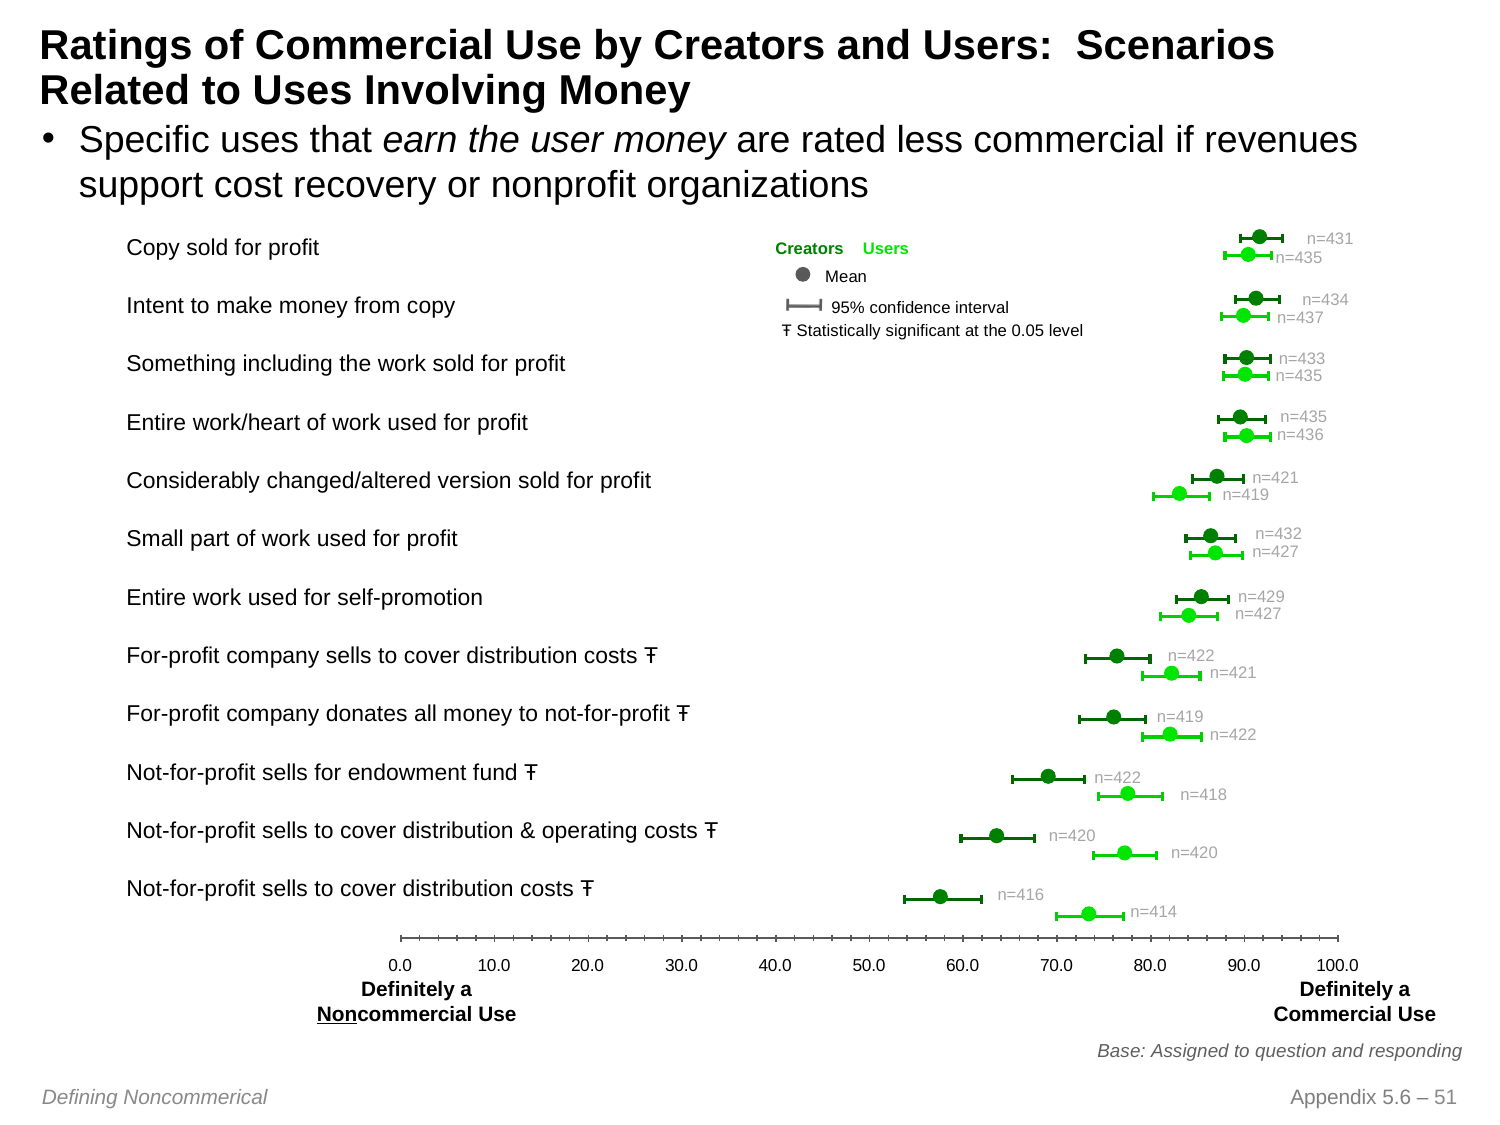

Ratings of Commercial Use by Creators and Users: Scenarios Related to Uses Involving Money
Specific uses that earn the user money are rated less commercial if revenues support cost recovery or nonprofit organizations
n=431
| Copy sold for profit |
| --- |
| Intent to make money from copy |
| Something including the work sold for profit |
| Entire work/heart of work used for profit |
| Considerably changed/altered version sold for profit |
| Small part of work used for profit |
| Entire work used for self-promotion |
| For-profit company sells to cover distribution costs Ŧ |
| For-profit company donates all money to not-for-profit Ŧ |
| Not-for-profit sells for endowment fund Ŧ |
| Not-for-profit sells to cover distribution & operating costs Ŧ |
| Not-for-profit sells to cover distribution costs Ŧ |
Creators Users
Mean
95% confidence interval
Ŧ Statistically significant at the 0.05 level
n=435
n=434
n=437
n=433
n=435
n=435
n=436
n=421
n=419
n=432
n=427
n=429
n=427
n=422
n=421
n=419
n=422
n=422
n=418
n=420
n=420
n=416
n=414
Definitely a Noncommercial Use
Definitely a Commercial Use
Base: Assigned to question and responding
Defining Noncommerical
Appendix 5.6 –